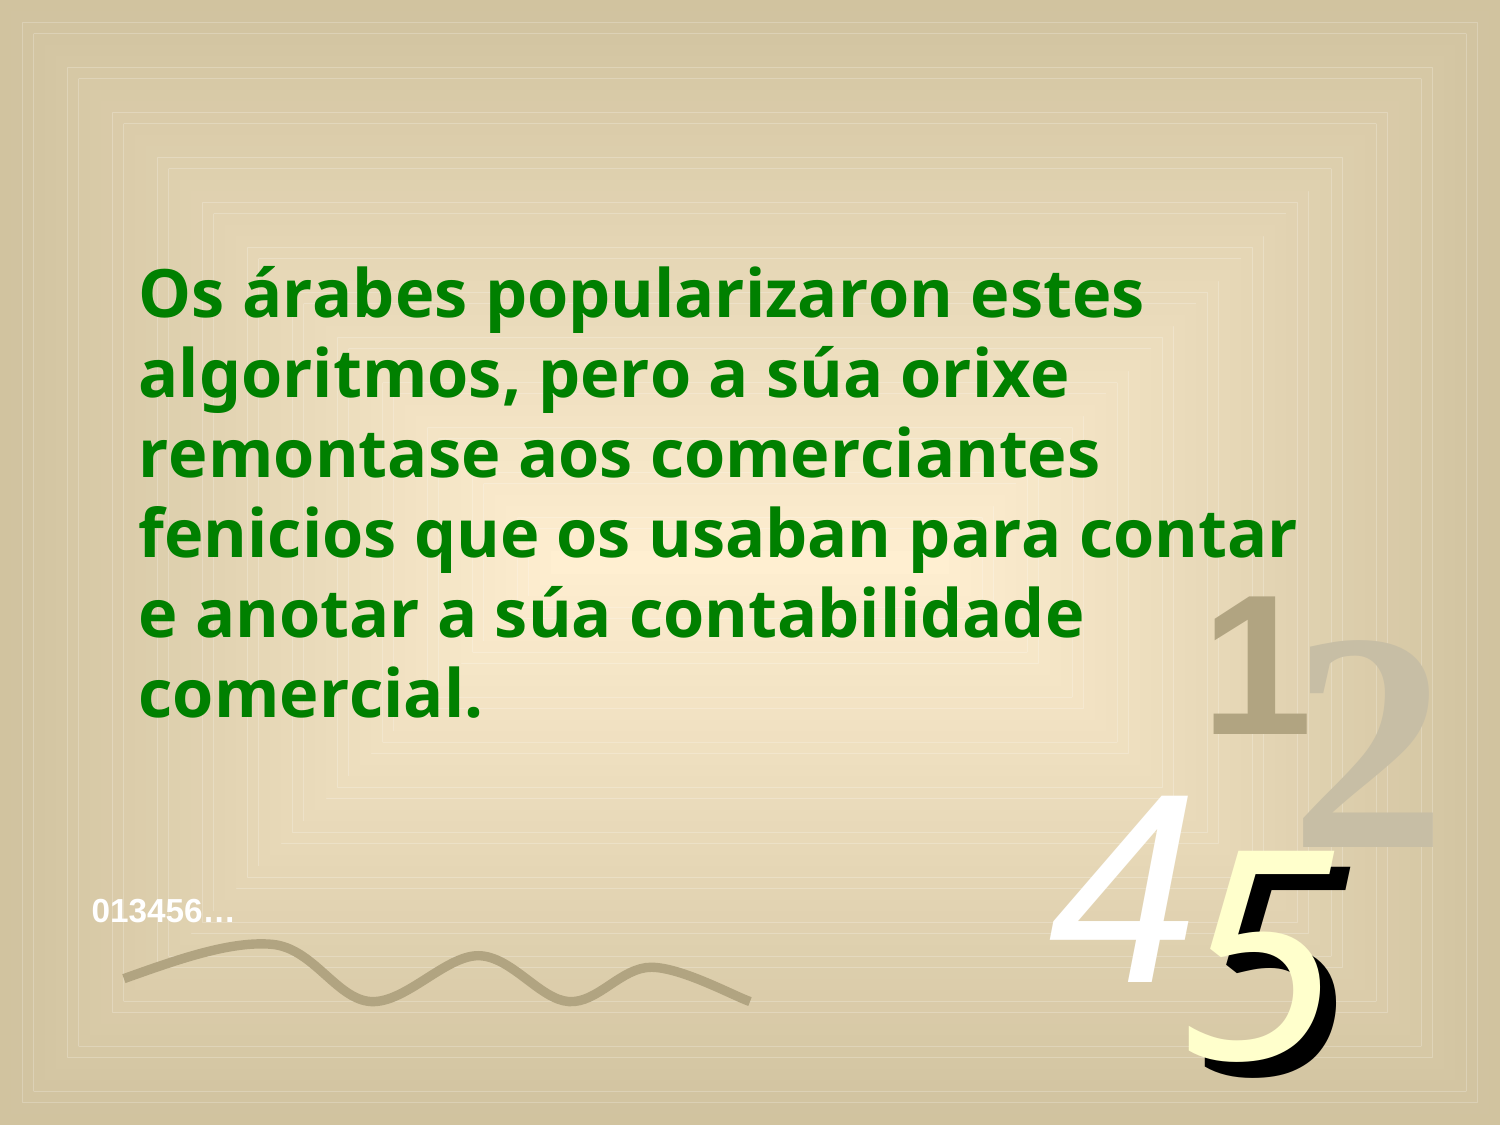

Os árabes popularizaron estes algoritmos, pero a súa orixe remontase aos comerciantes fenicios que os usaban para contar e anotar a súa contabilidade comercial.
1
2
4
5
013456…